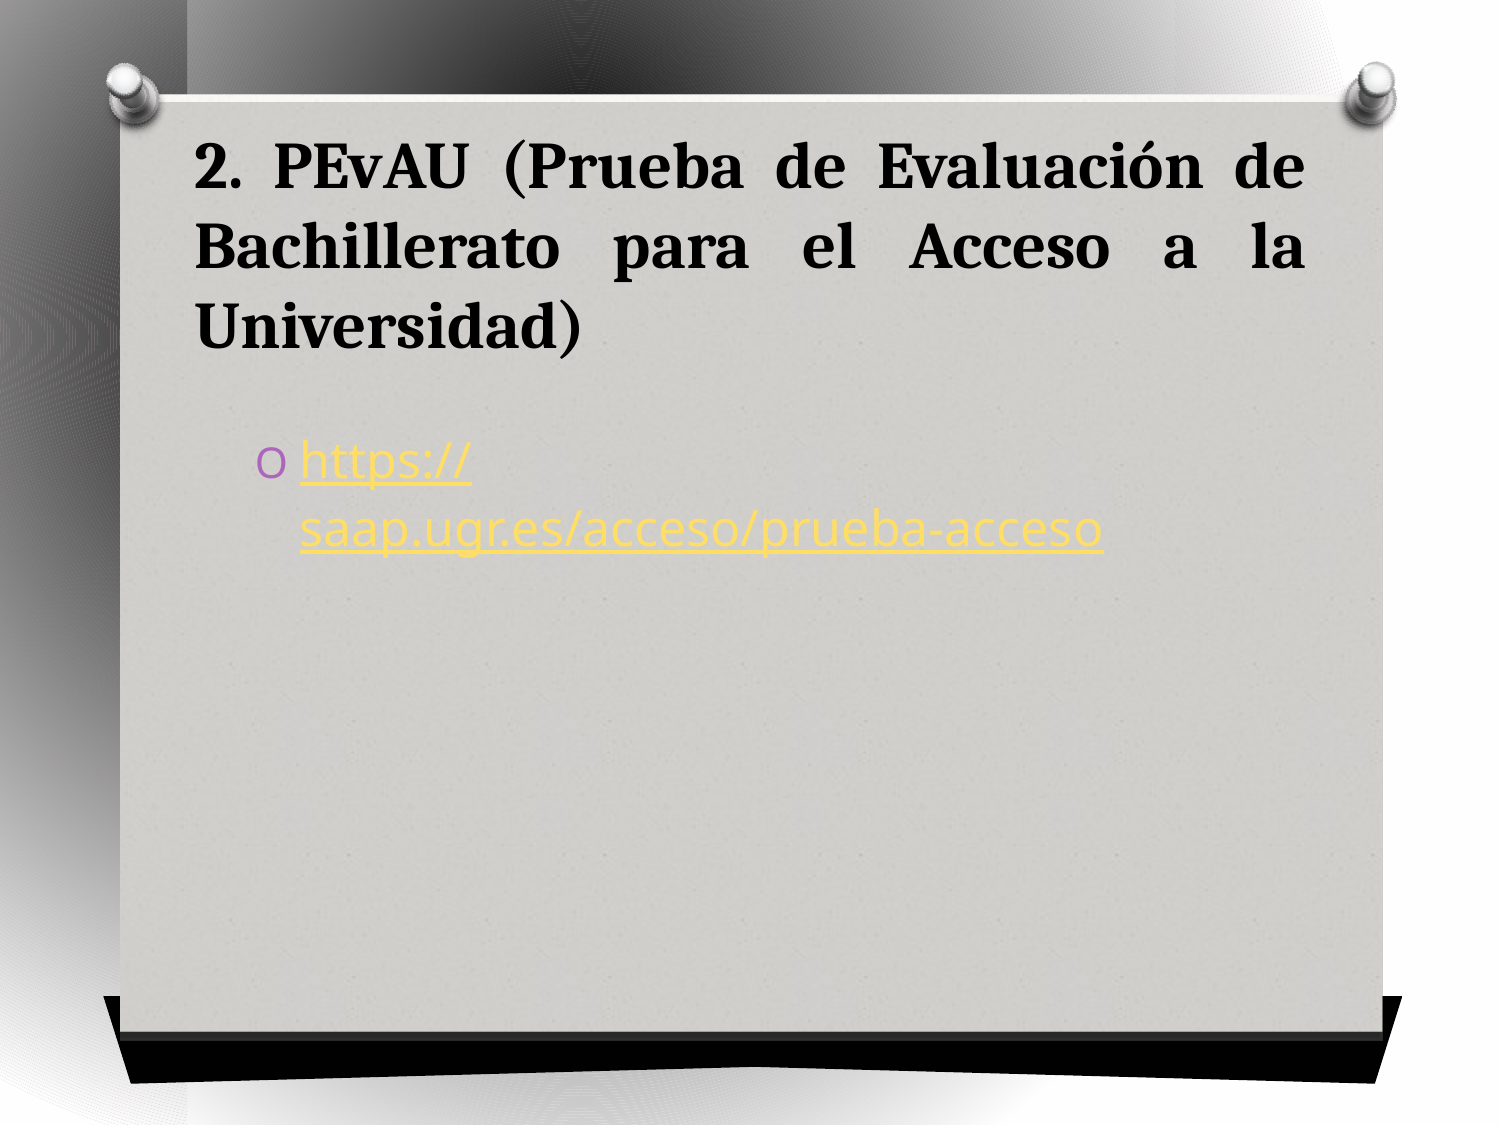

2. PEvAU (Prueba de Evaluación de Bachillerato para el Acceso a la Universidad)
https://saap.ugr.es/acceso/prueba-acceso